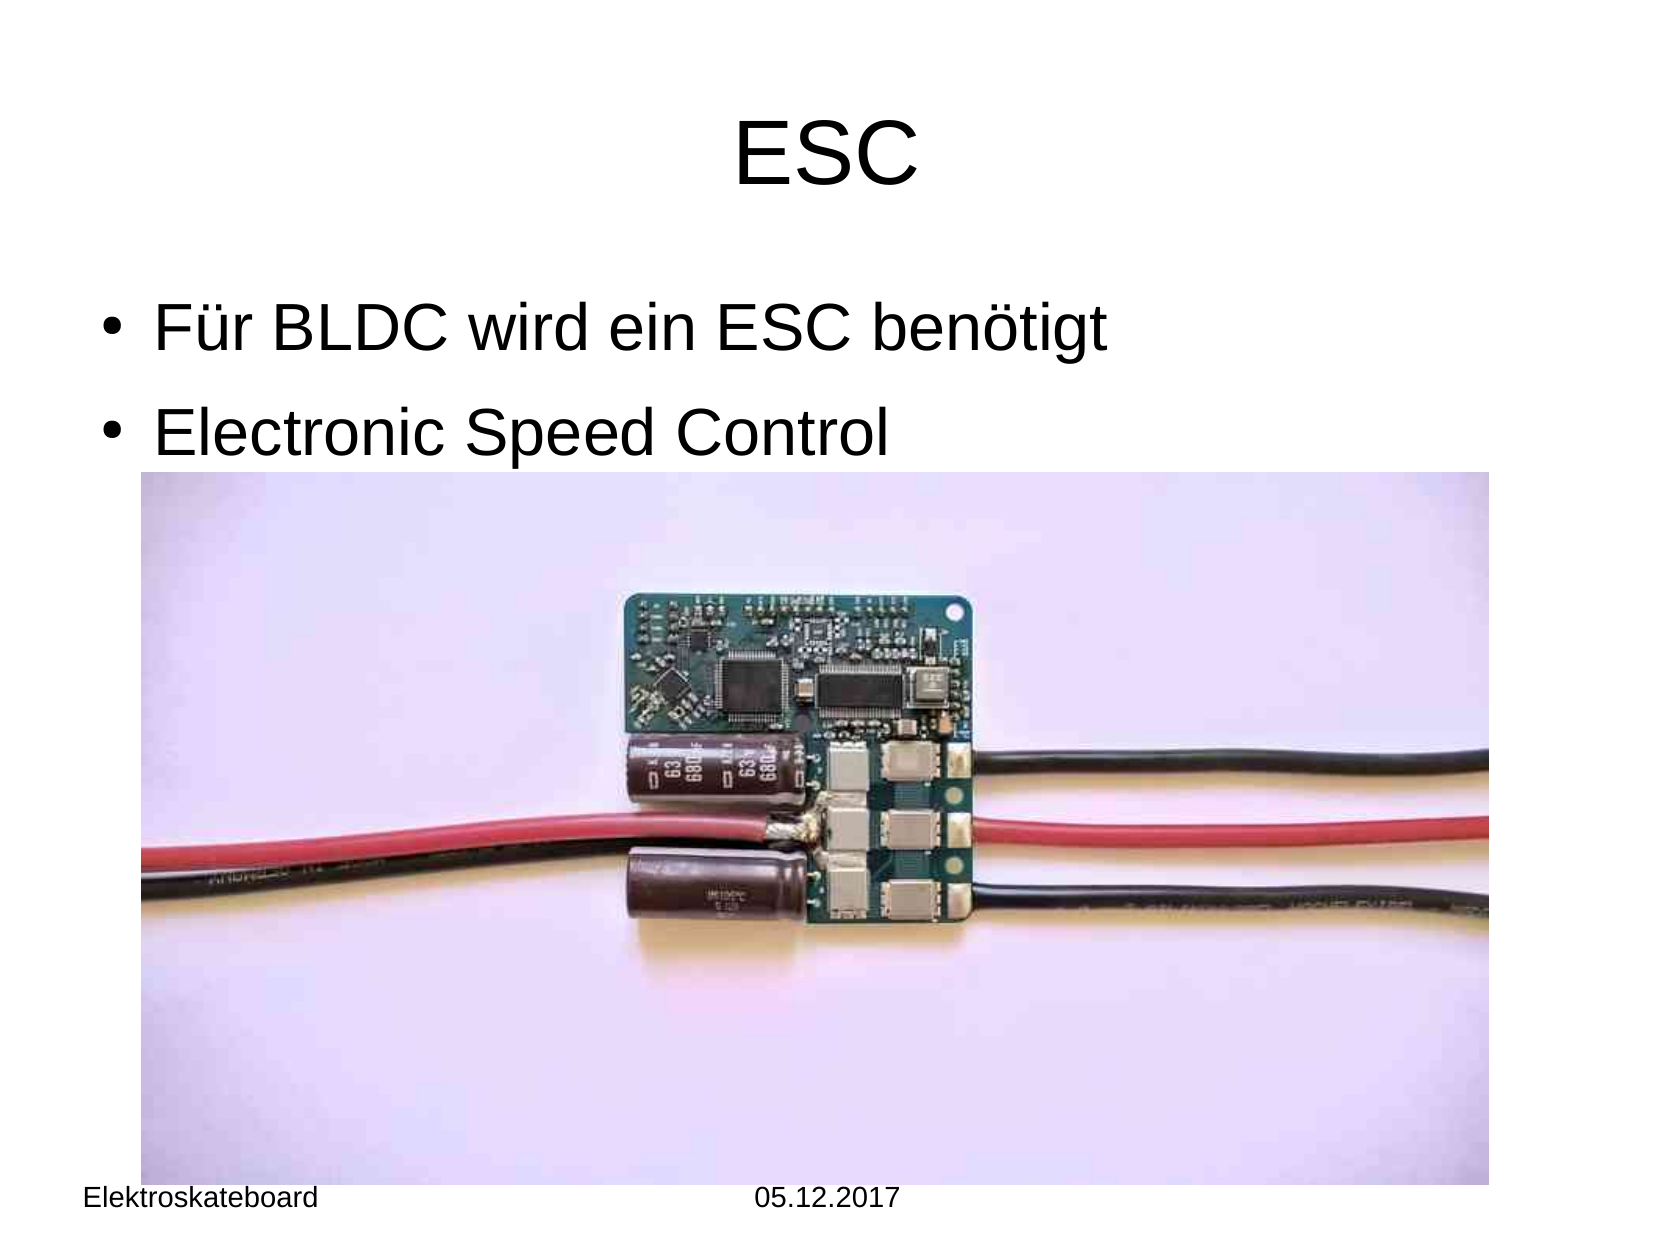

# ESC
Für BLDC wird ein ESC benötigt
Electronic Speed Control